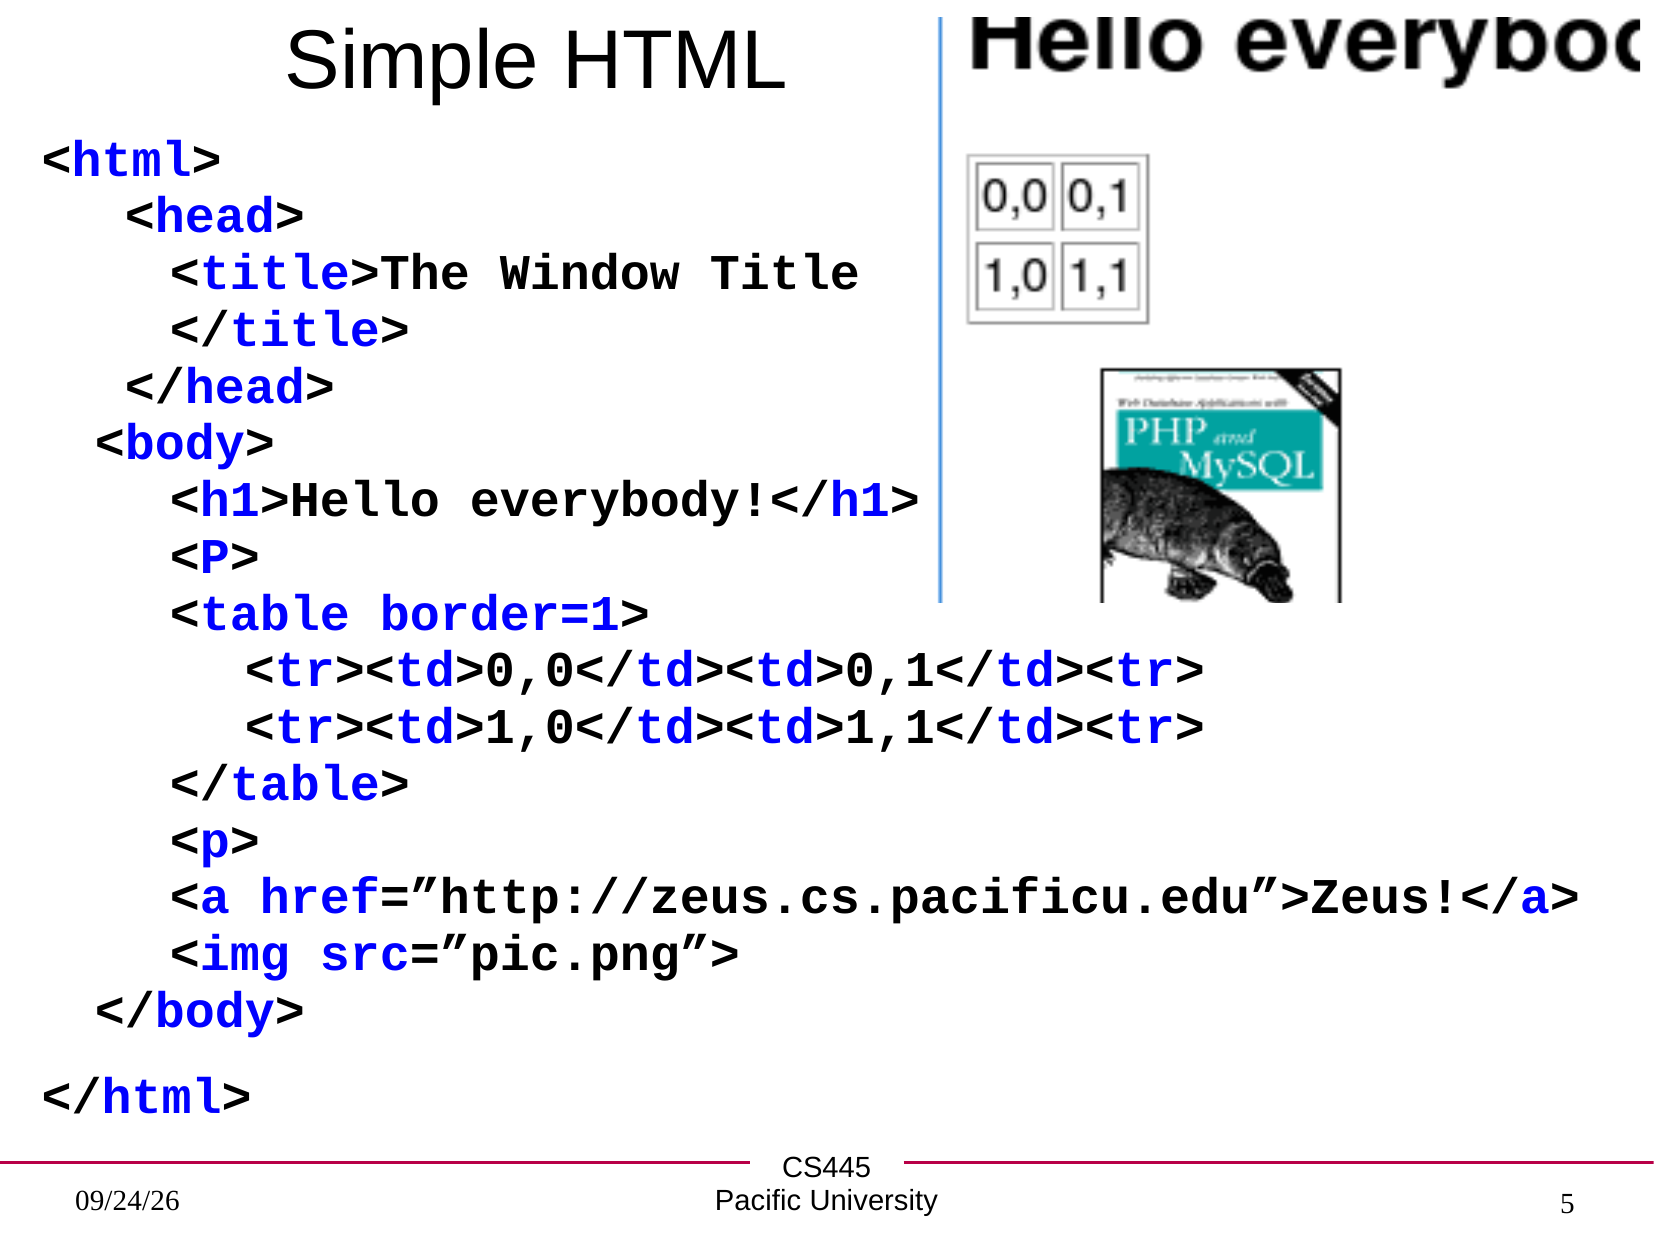

# Simple HTML
<html>
 <head>
 	<title>The Window Title
	</title>
 </head>
<body>
	<h1>Hello everybody!</h1>
	<P>
	<table border=1>
		<tr><td>0,0</td><td>0,1</td><tr>
		<tr><td>1,0</td><td>1,1</td><tr>
	</table>
	<p>
	<a href=”http://zeus.cs.pacificu.edu”>Zeus!</a>
	<img src=”pic.png”>
</body>
</html>